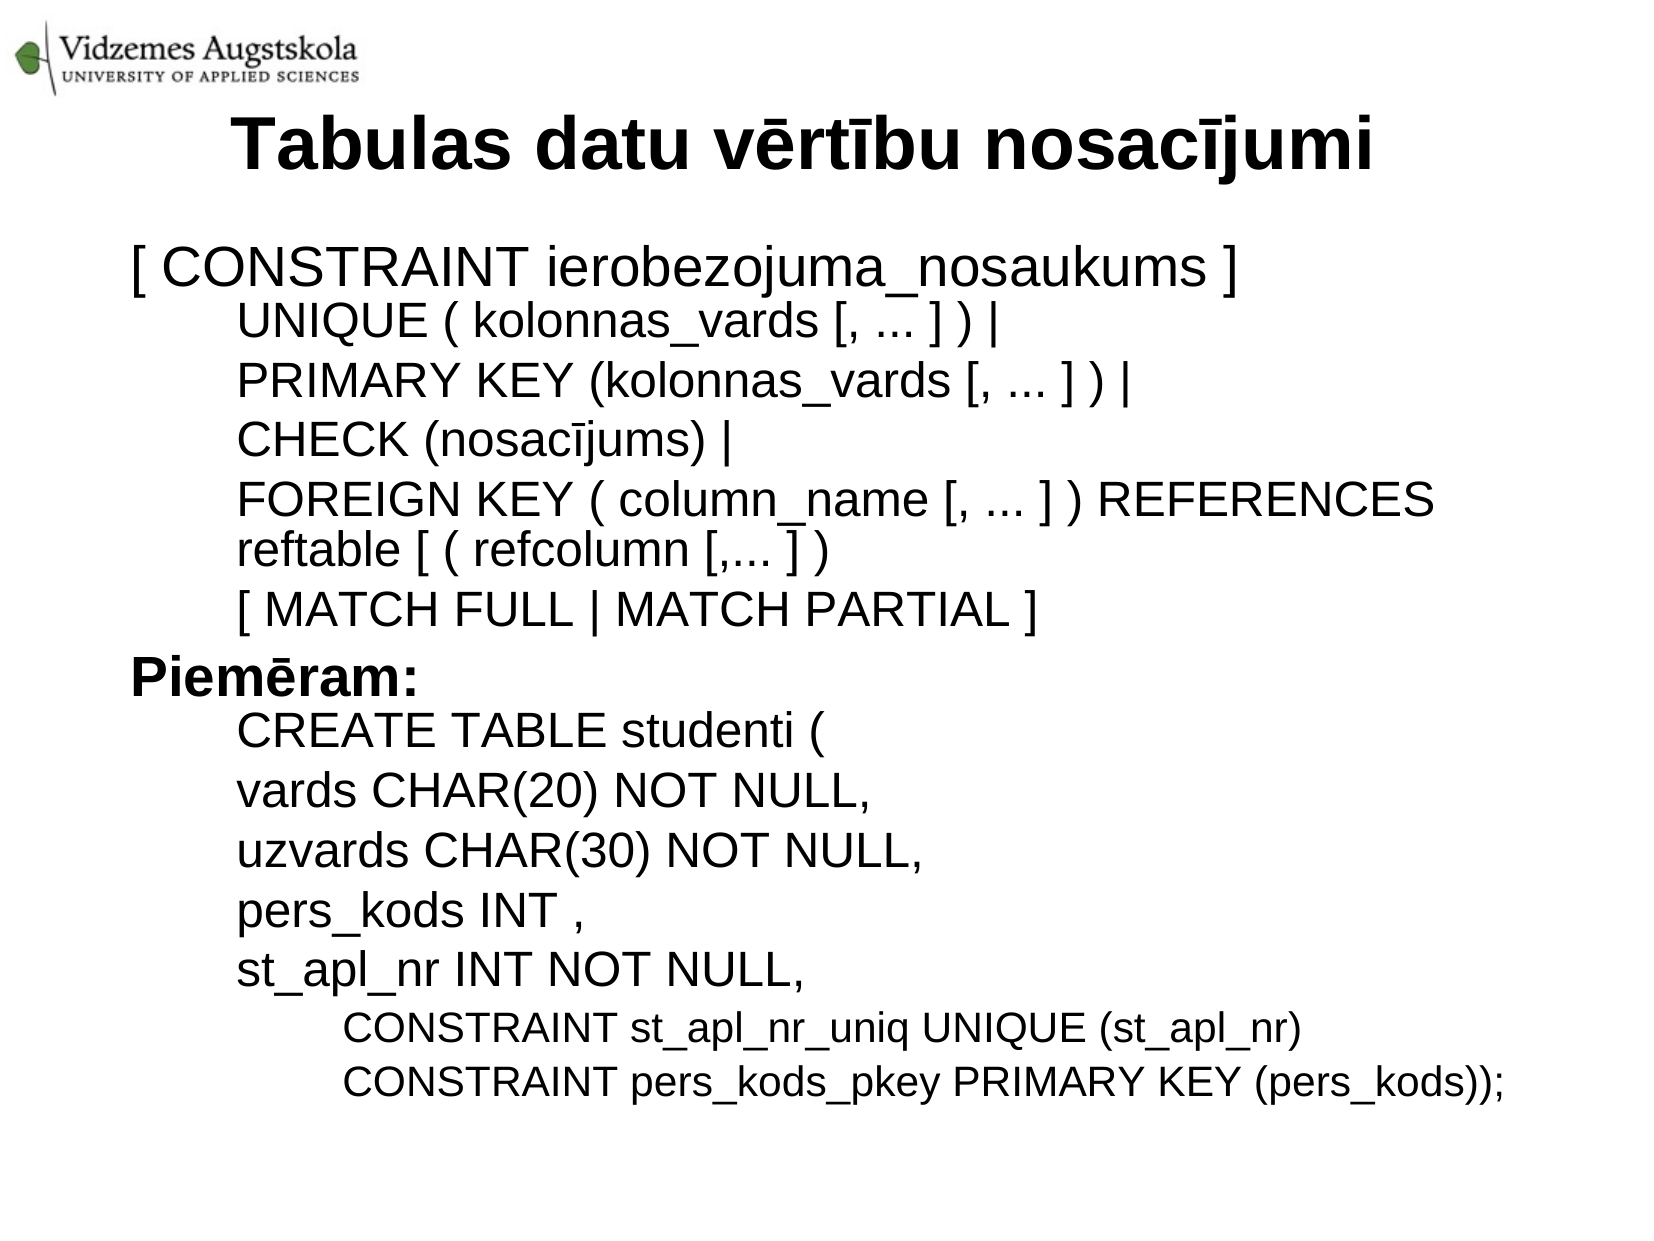

# Tabulas datu vērtību nosacījumi
[ CONSTRAINT ierobezojuma_nosaukums ]
UNIQUE ( kolonnas_vards [, ... ] ) |
PRIMARY KEY (kolonnas_vards [, ... ] ) |
CHECK (nosacījums) |
FOREIGN KEY ( column_name [, ... ] ) REFERENCES reftable [ ( refcolumn [,... ] )
[ MATCH FULL | MATCH PARTIAL ]
Piemēram:
CREATE TABLE studenti (
vards CHAR(20) NOT NULL,
uzvards CHAR(30) NOT NULL,
pers_kods INT ,
st_apl_nr INT NOT NULL,
CONSTRAINT st_apl_nr_uniq UNIQUE (st_apl_nr)
CONSTRAINT pers_kods_pkey PRIMARY KEY (pers_kods));